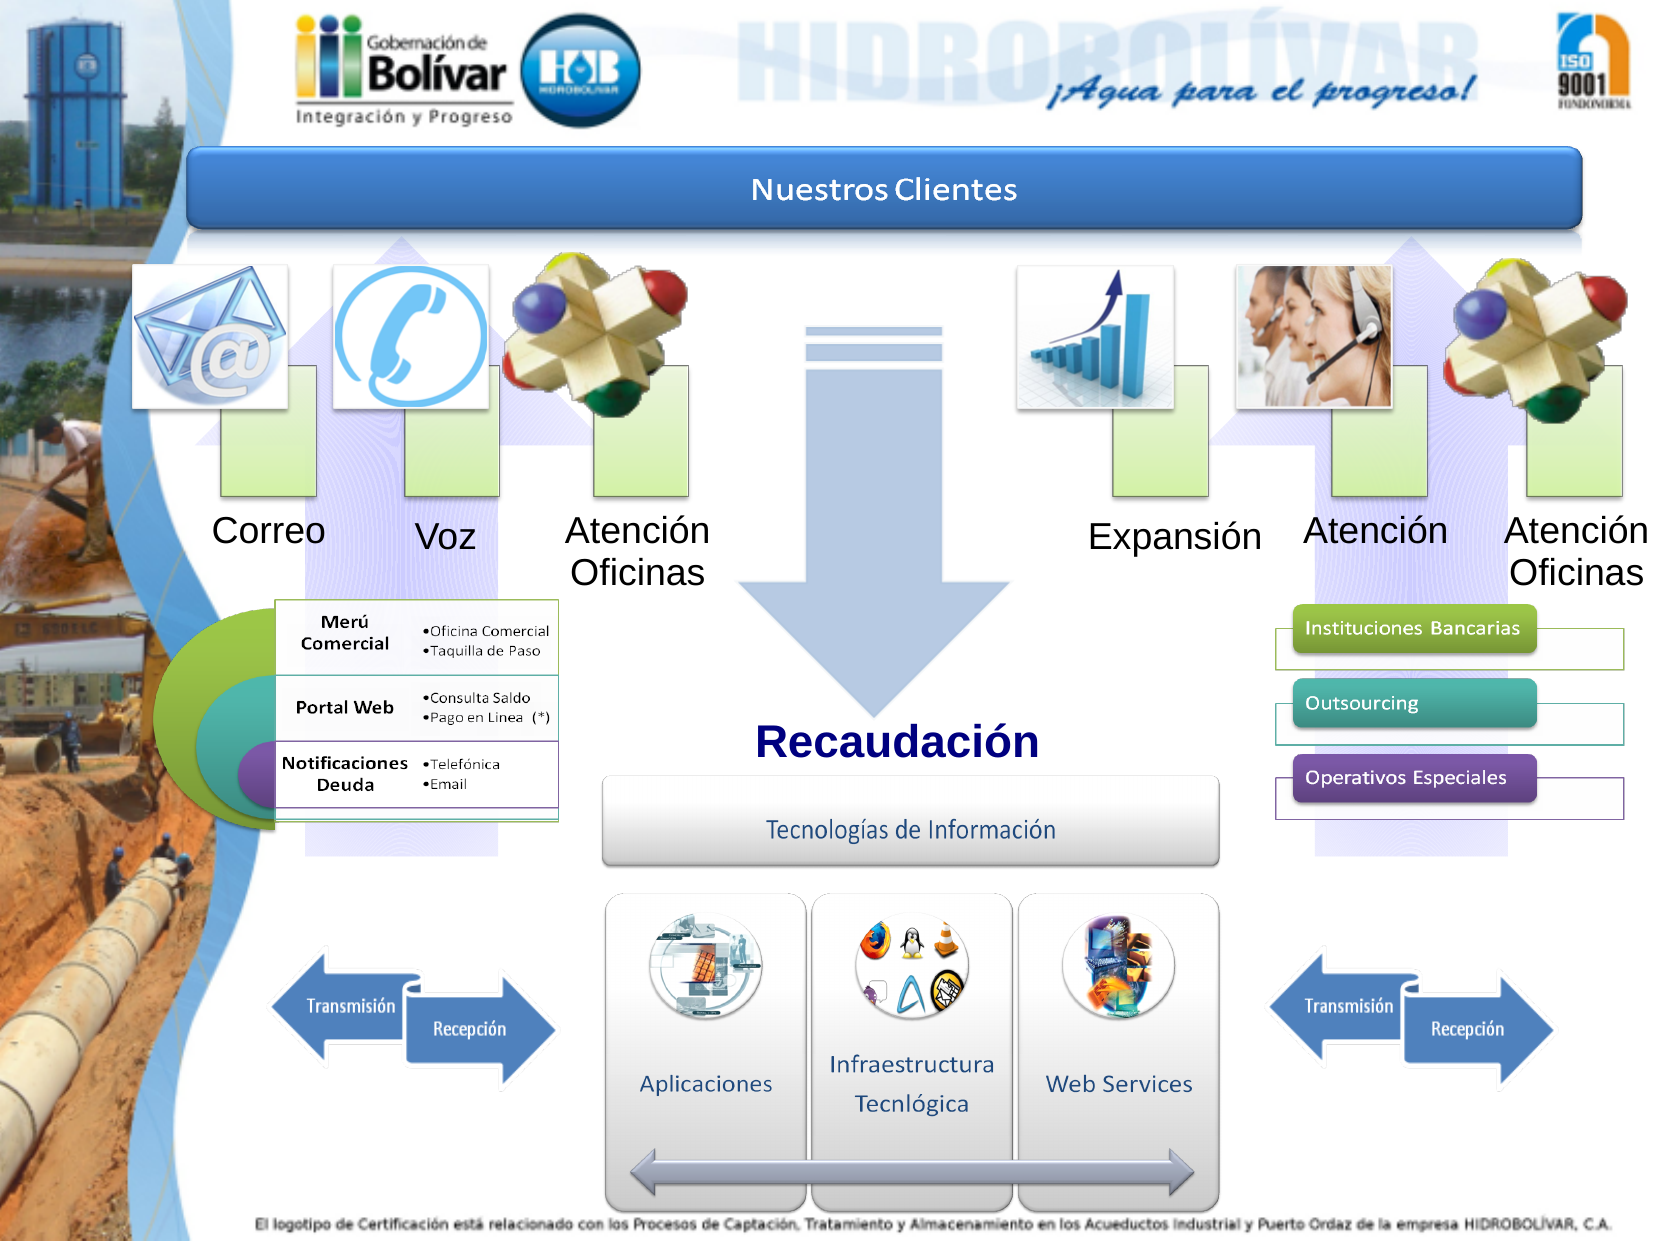

Correo
Atención
Oficinas
Atención
Atención
Oficinas
Voz
Expansión
Recaudación